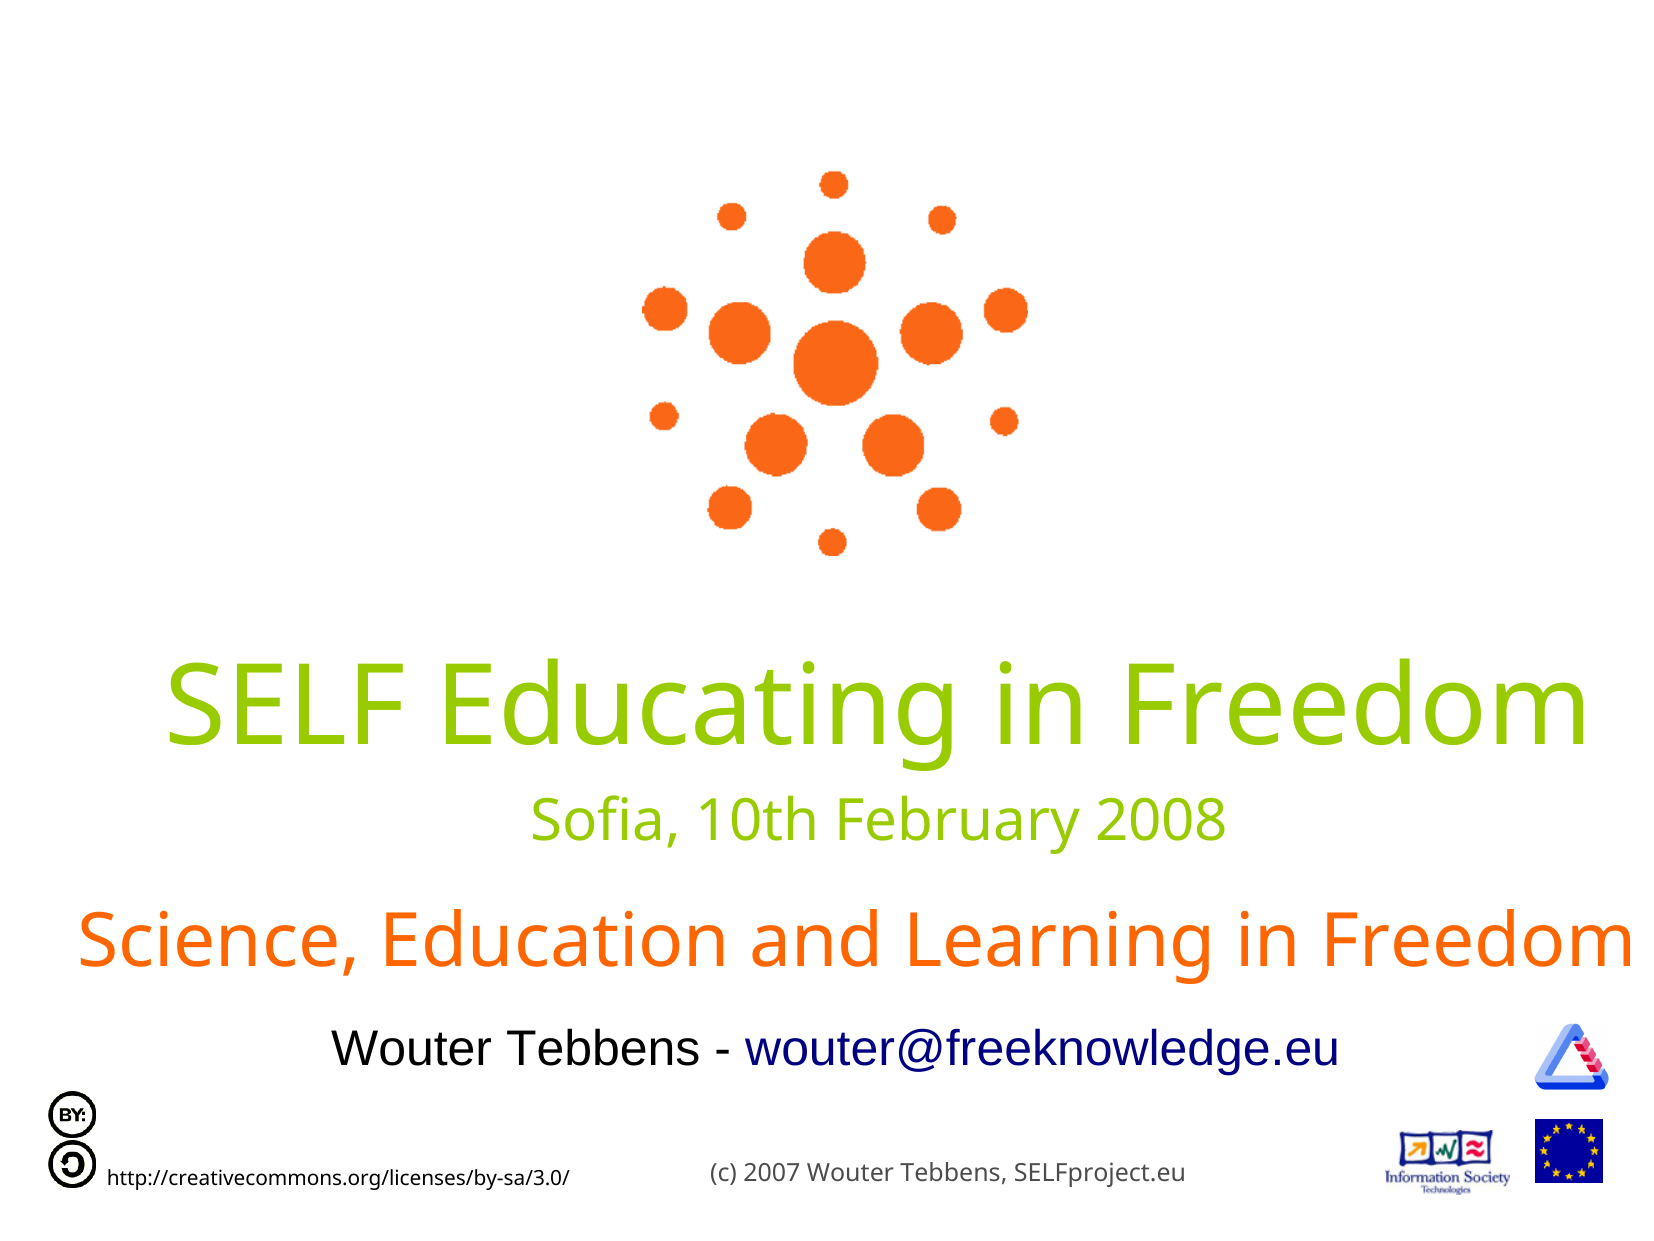

SELF Educating in Freedom
Sofia, 10th February 2008
Science, Education and Learning in Freedom
Wouter Tebbens - wouter@freeknowledge.eu